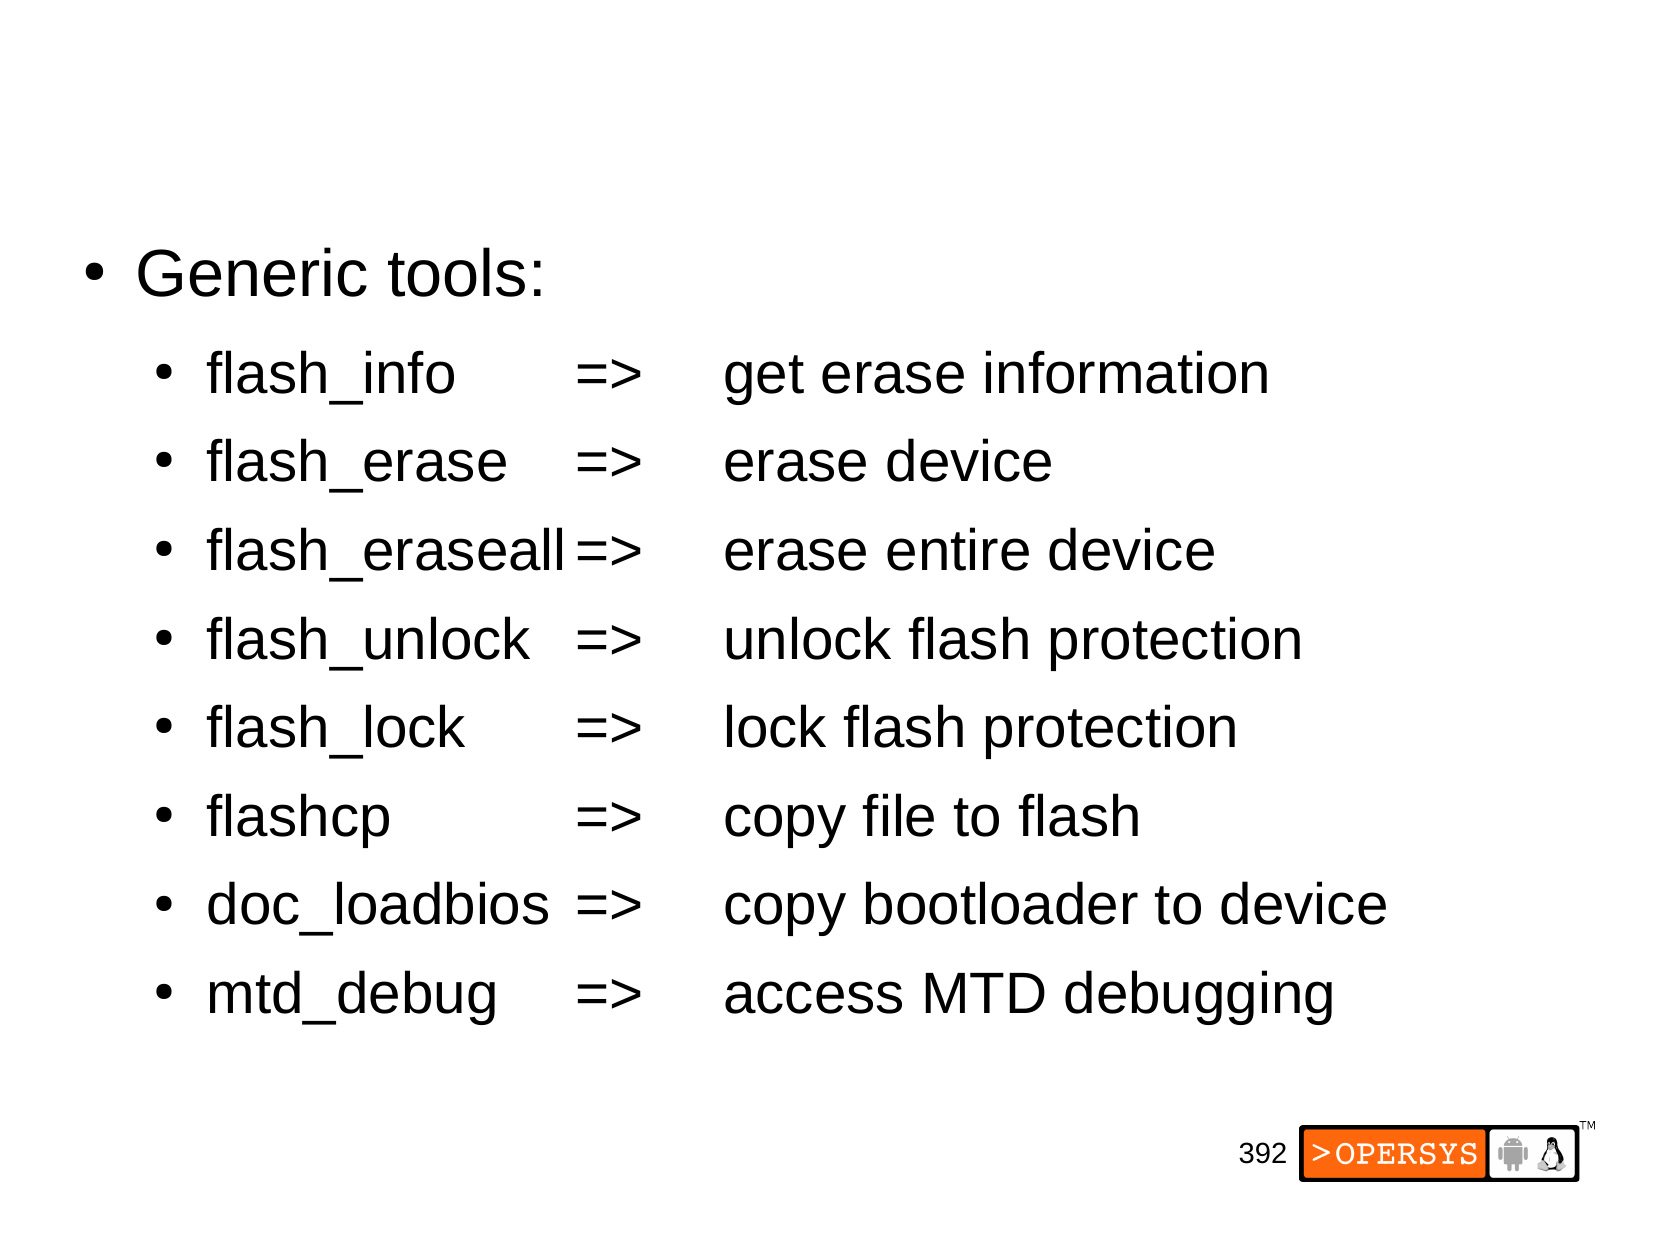

# Generic tools:
flash_info		=>		get erase information
flash_erase	=>		erase device
flash_eraseall	=>		erase entire device
flash_unlock	=>		unlock flash protection
flash_lock		=>		lock flash protection
flashcp			=>		copy file to flash
doc_loadbios	=>		copy bootloader to device
mtd_debug		=>		access MTD debugging